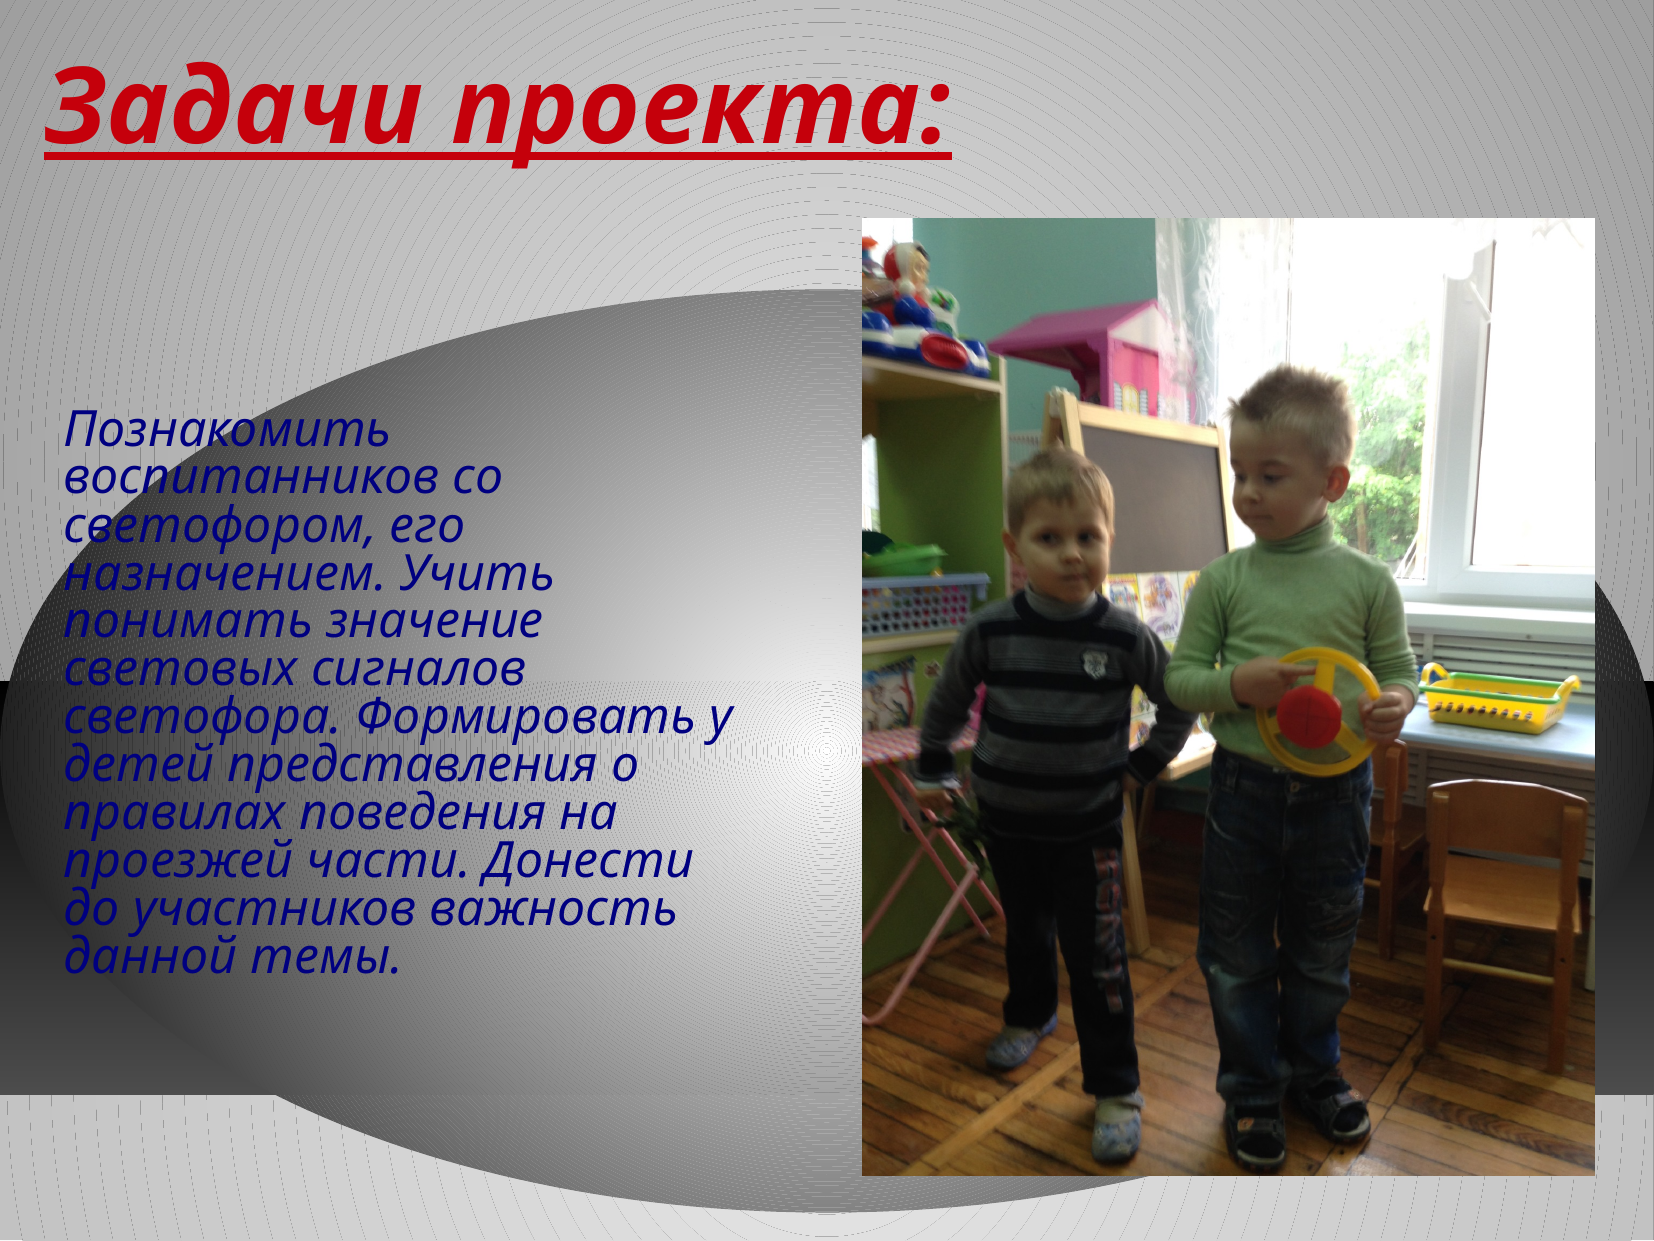

# Задачи проекта:
Познакомить воспитанников со светофором, его назначением. Учить понимать значение световых сигналов светофора. Формировать у детей представления о правилах поведения на проезжей части. Донести до участников важность данной темы.